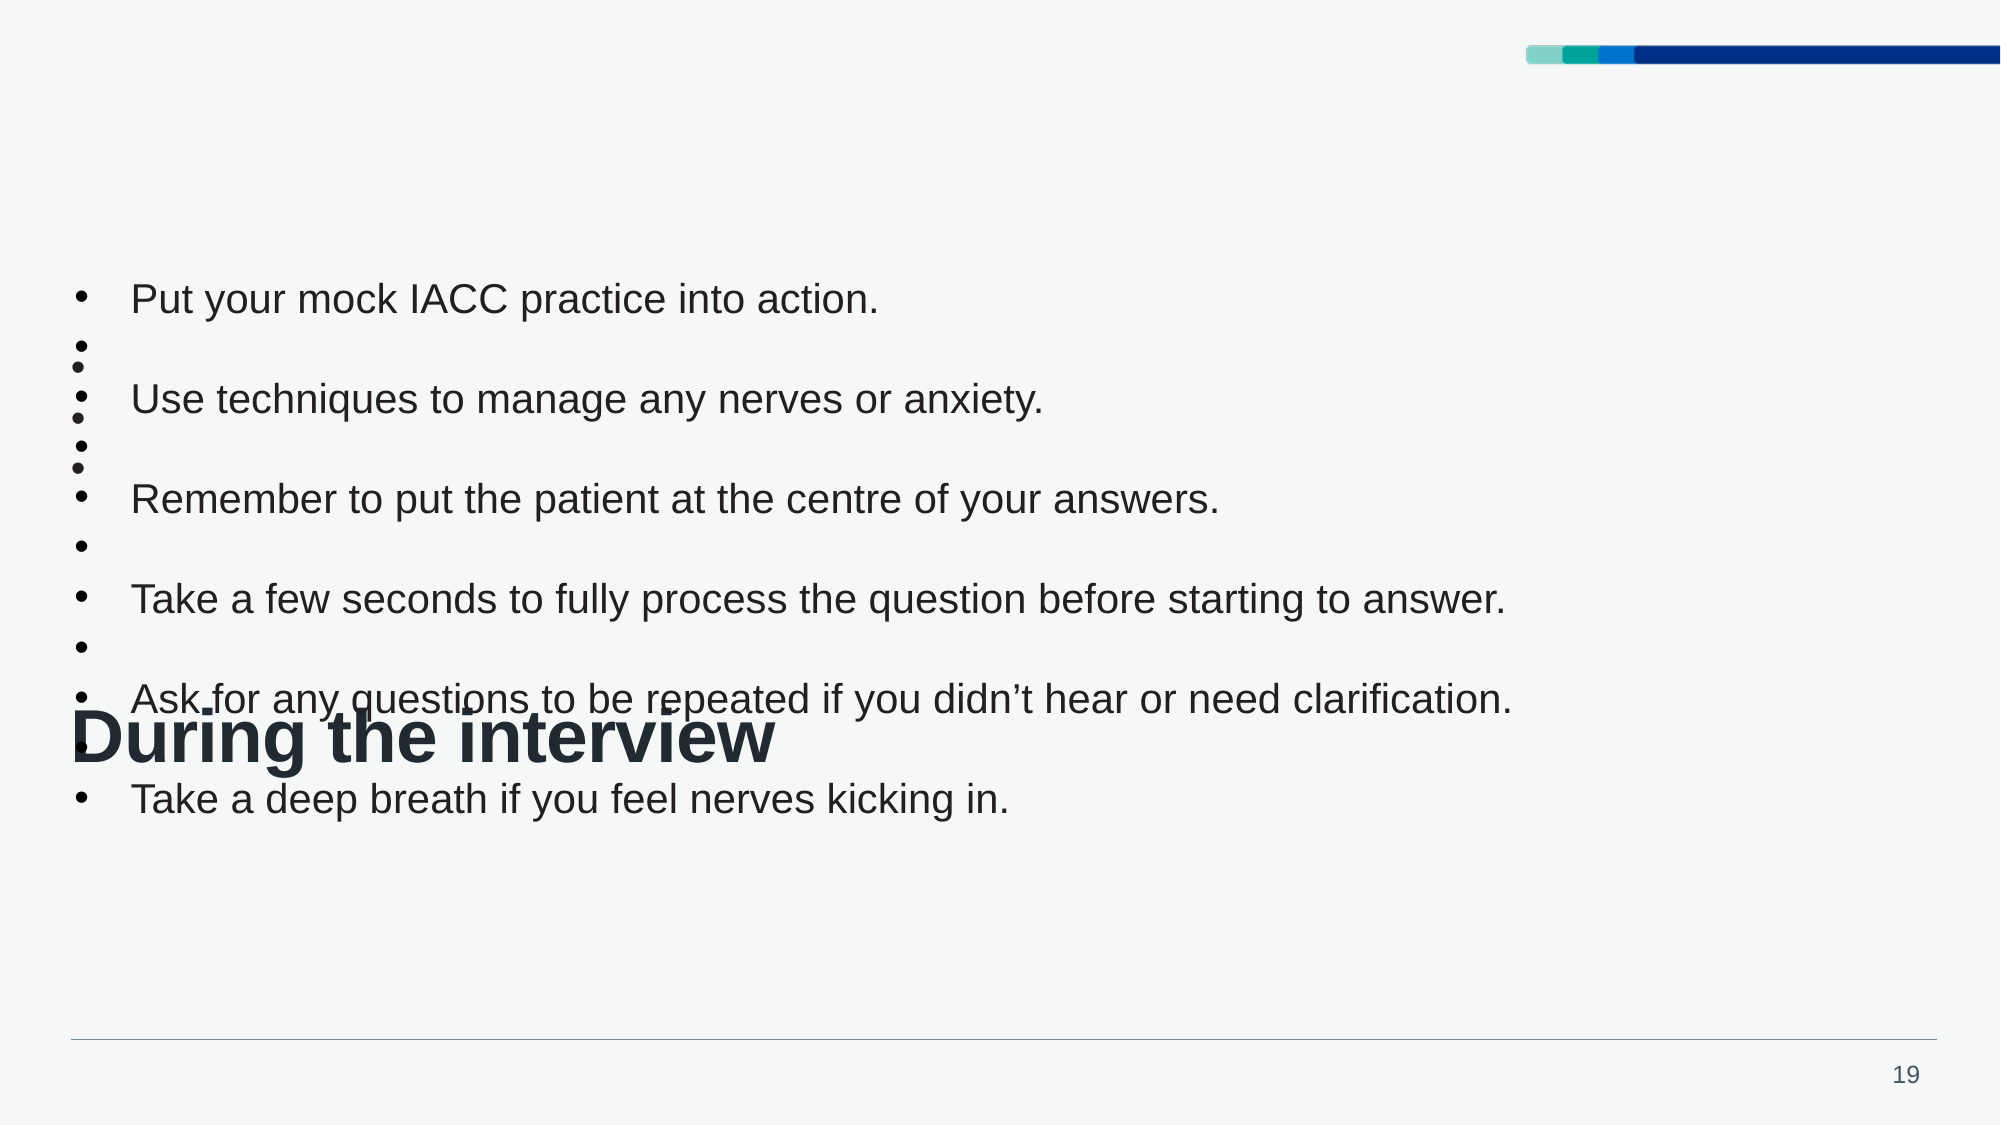

Put your mock IACC practice into action.
Use techniques to manage any nerves or anxiety.
Remember to put the patient at the centre of your answers.
Take a few seconds to fully process the question before starting to answer.
Ask for any questions to be repeated if you didn’t hear or need clarification.
Take a deep breath if you feel nerves kicking in.
# During the interview